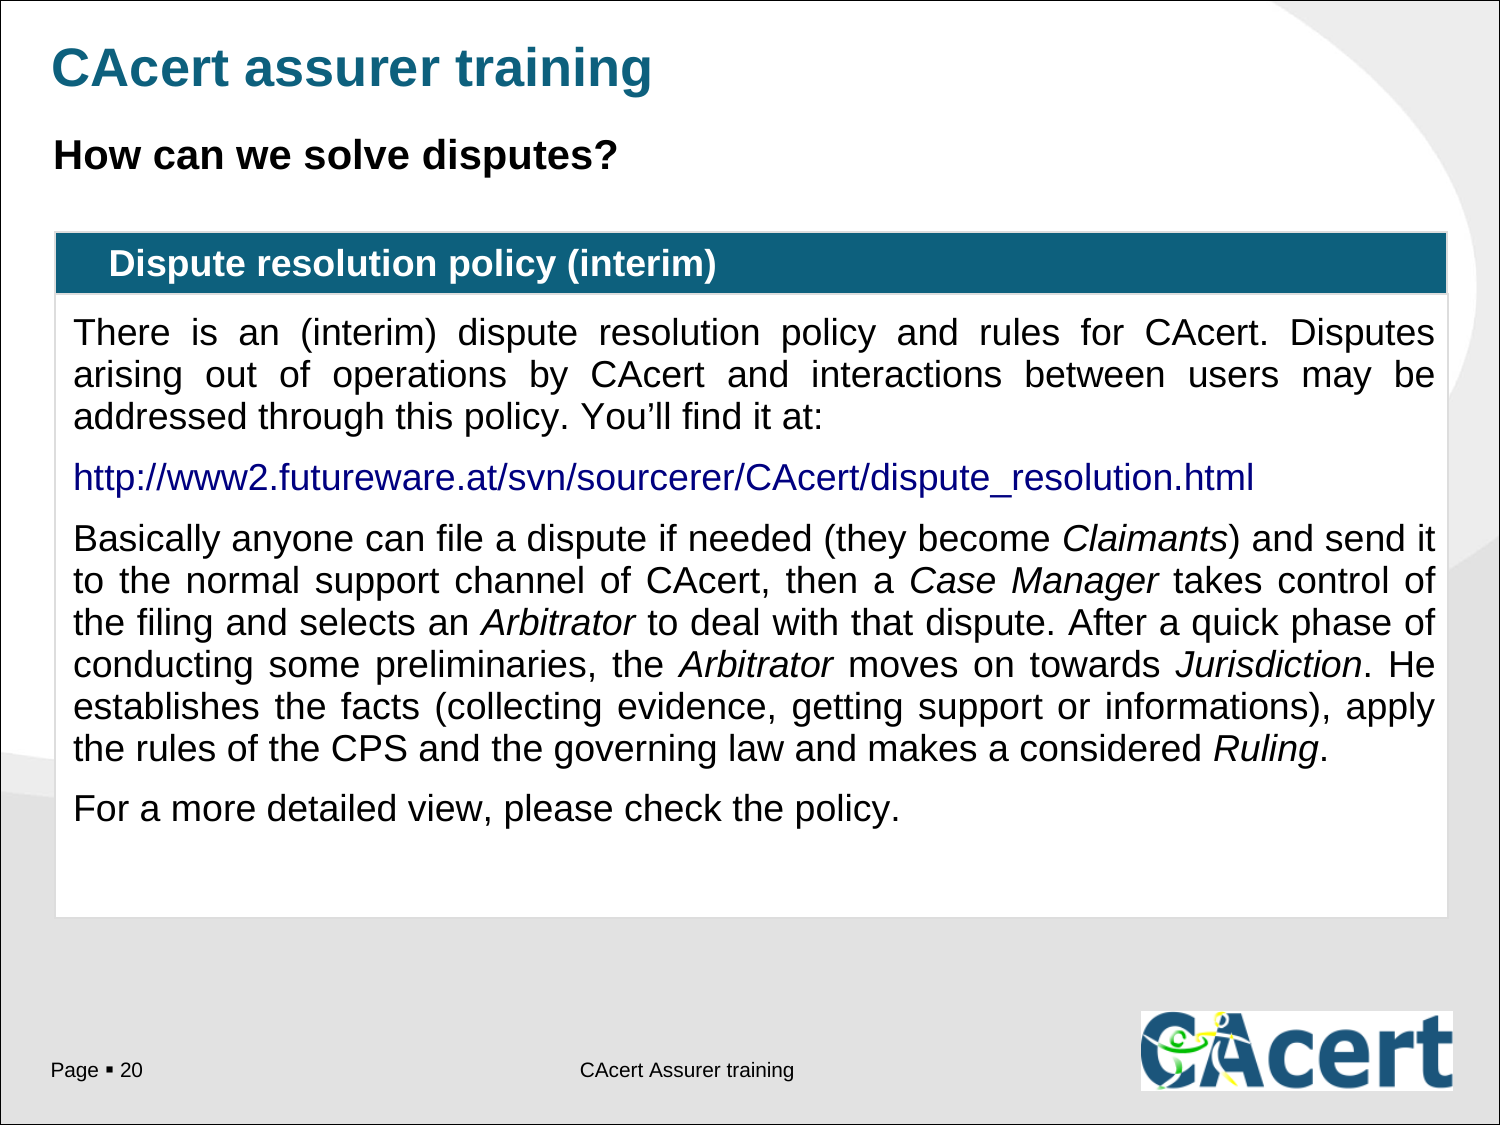

# CAcert assurer training
How can we solve disputes?
Dispute resolution policy (interim)
There is an (interim) dispute resolution policy and rules for CAcert. Disputes arising out of operations by CAcert and interactions between users may be addressed through this policy. You’ll find it at:
http://www2.futureware.at/svn/sourcerer/CAcert/dispute_resolution.html
Basically anyone can file a dispute if needed (they become Claimants) and send it to the normal support channel of CAcert, then a Case Manager takes control of the filing and selects an Arbitrator to deal with that dispute. After a quick phase of conducting some preliminaries, the Arbitrator moves on towards Jurisdiction. He establishes the facts (collecting evidence, getting support or informations), apply the rules of the CPS and the governing law and makes a considered Ruling.
For a more detailed view, please check the policy.
CAcert Assurer training